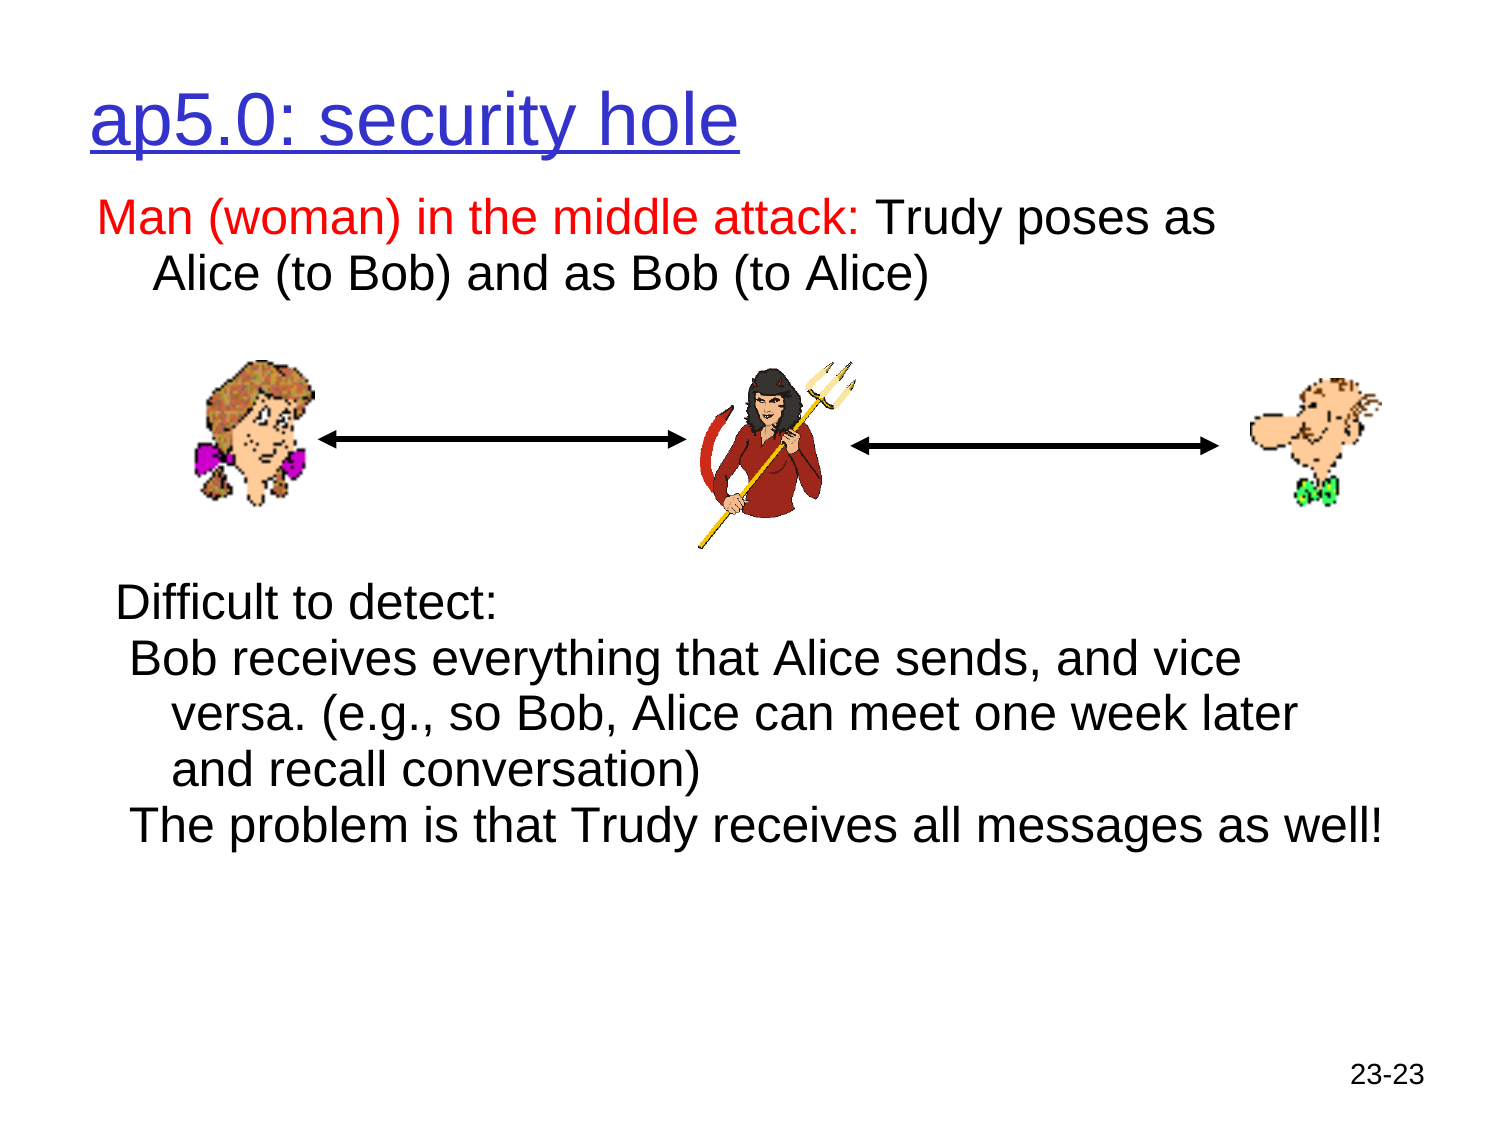

# ap5.0: security hole
Man (woman) in the middle attack: Trudy poses as Alice (to Bob) and as Bob (to Alice)
Difficult to detect:
 Bob receives everything that Alice sends, and vice versa. (e.g., so Bob, Alice can meet one week later and recall conversation)
 The problem is that Trudy receives all messages as well!
23